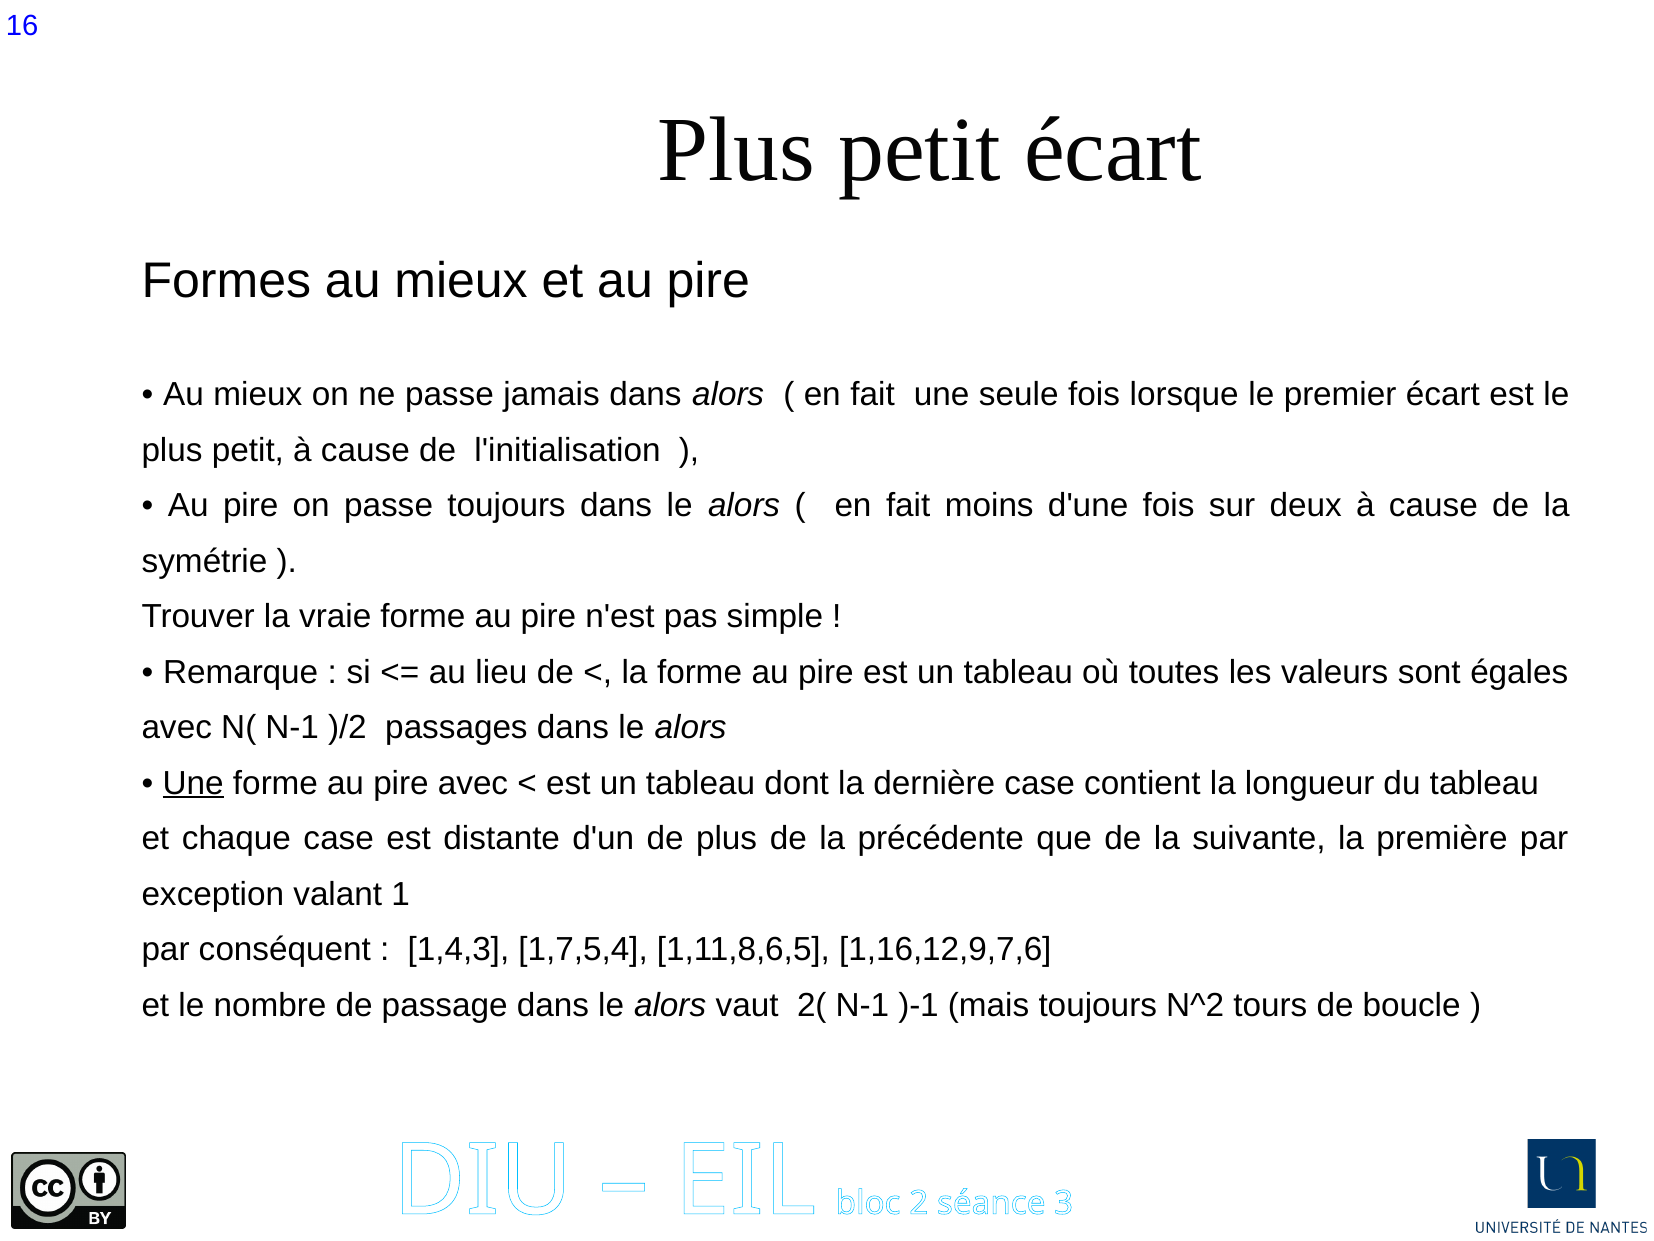

16
# Plus petit écart
Formes au mieux et au pire
• Au mieux on ne passe jamais dans alors ( en fait une seule fois lorsque le premier écart est le plus petit, à cause de l'initialisation ),
• Au pire on passe toujours dans le alors ( en fait moins d'une fois sur deux à cause de la symétrie ).
Trouver la vraie forme au pire n'est pas simple !
• Remarque : si <= au lieu de <, la forme au pire est un tableau où toutes les valeurs sont égales avec N( N-1 )/2 passages dans le alors
• Une forme au pire avec < est un tableau dont la dernière case contient la longueur du tableau
et chaque case est distante d'un de plus de la précédente que de la suivante, la première par exception valant 1
par conséquent : [1,4,3], [1,7,5,4], [1,11,8,6,5], [1,16,12,9,7,6]
et le nombre de passage dans le alors vaut 2( N-1 )-1 (mais toujours N^2 tours de boucle )